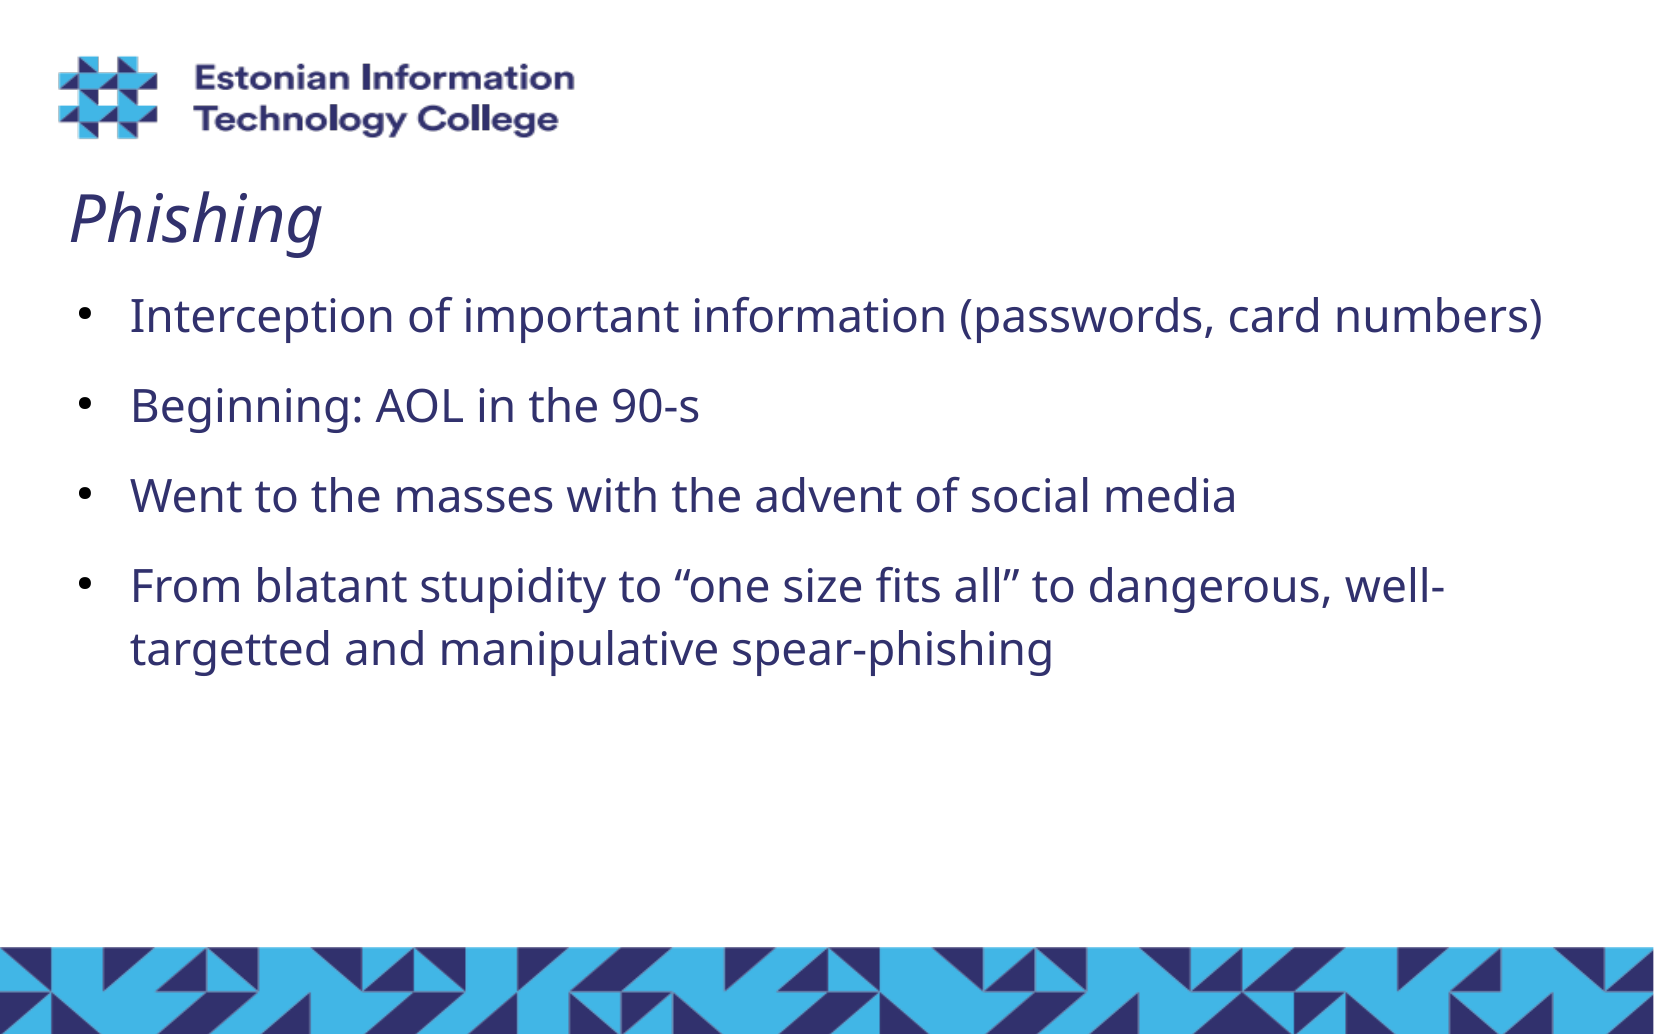

# Phishing
Interception of important information (passwords, card numbers)
Beginning: AOL in the 90-s
Went to the masses with the advent of social media
From blatant stupidity to “one size fits all” to dangerous, well-targetted and manipulative spear-phishing